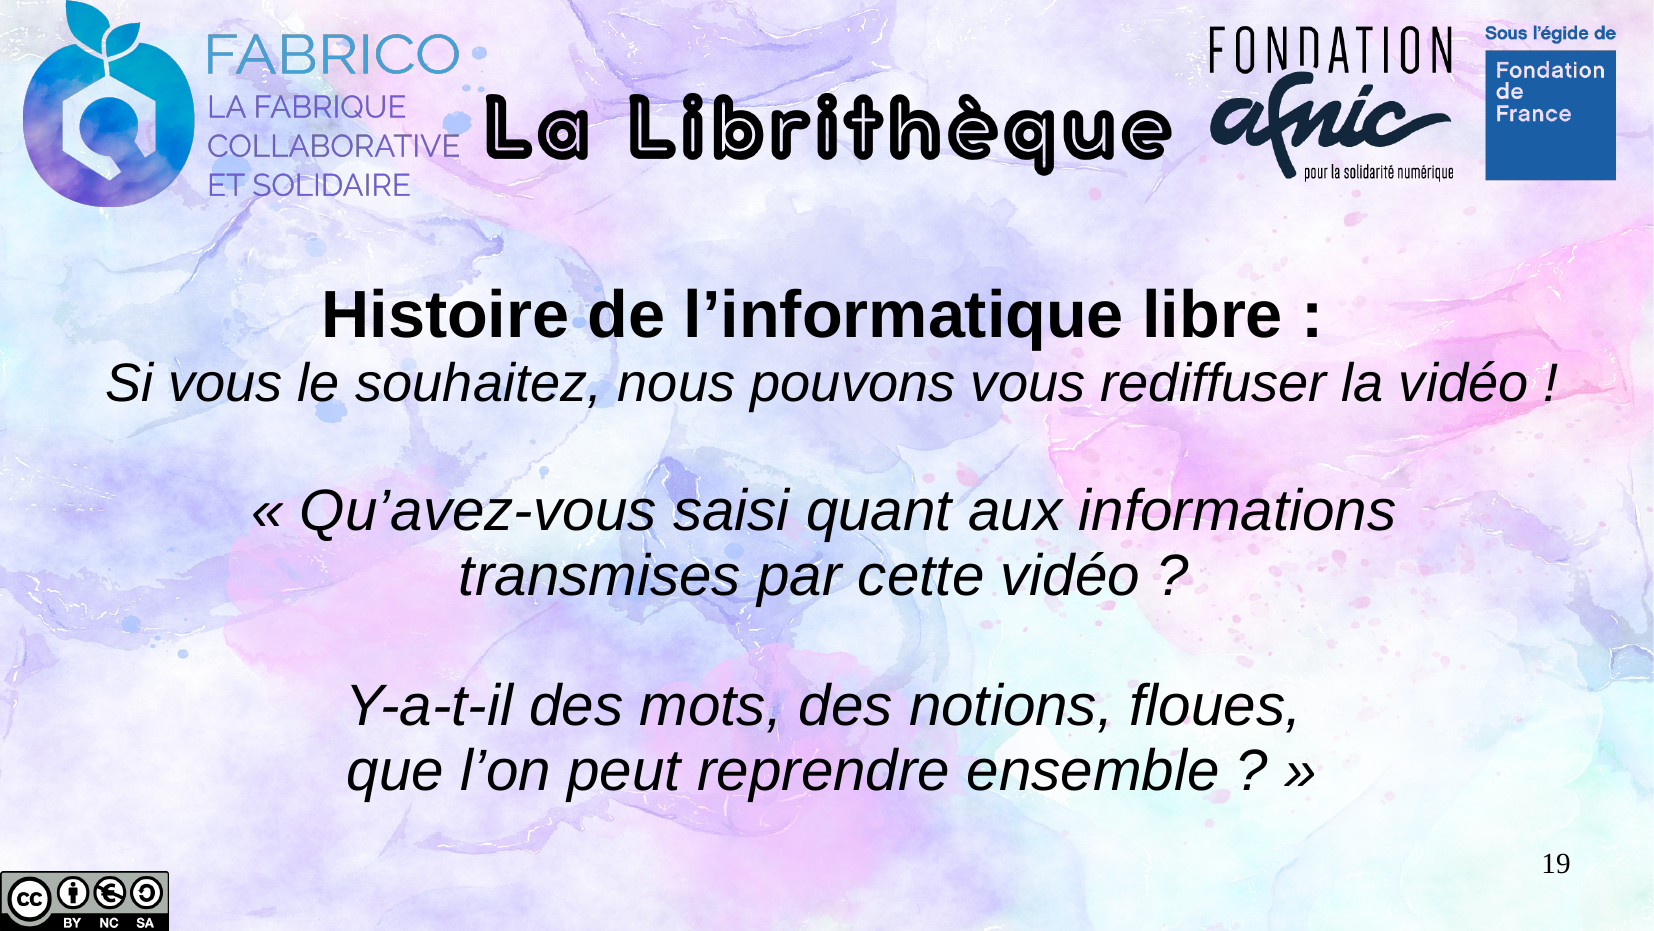

# Histoire de l’informatique libre :
Si vous le souhaitez, nous pouvons vous rediffuser la vidéo !
« Qu’avez-vous saisi quant aux informations
transmises par cette vidéo ?
Y-a-t-il des mots, des notions, floues,
que l’on peut reprendre ensemble ? »
19